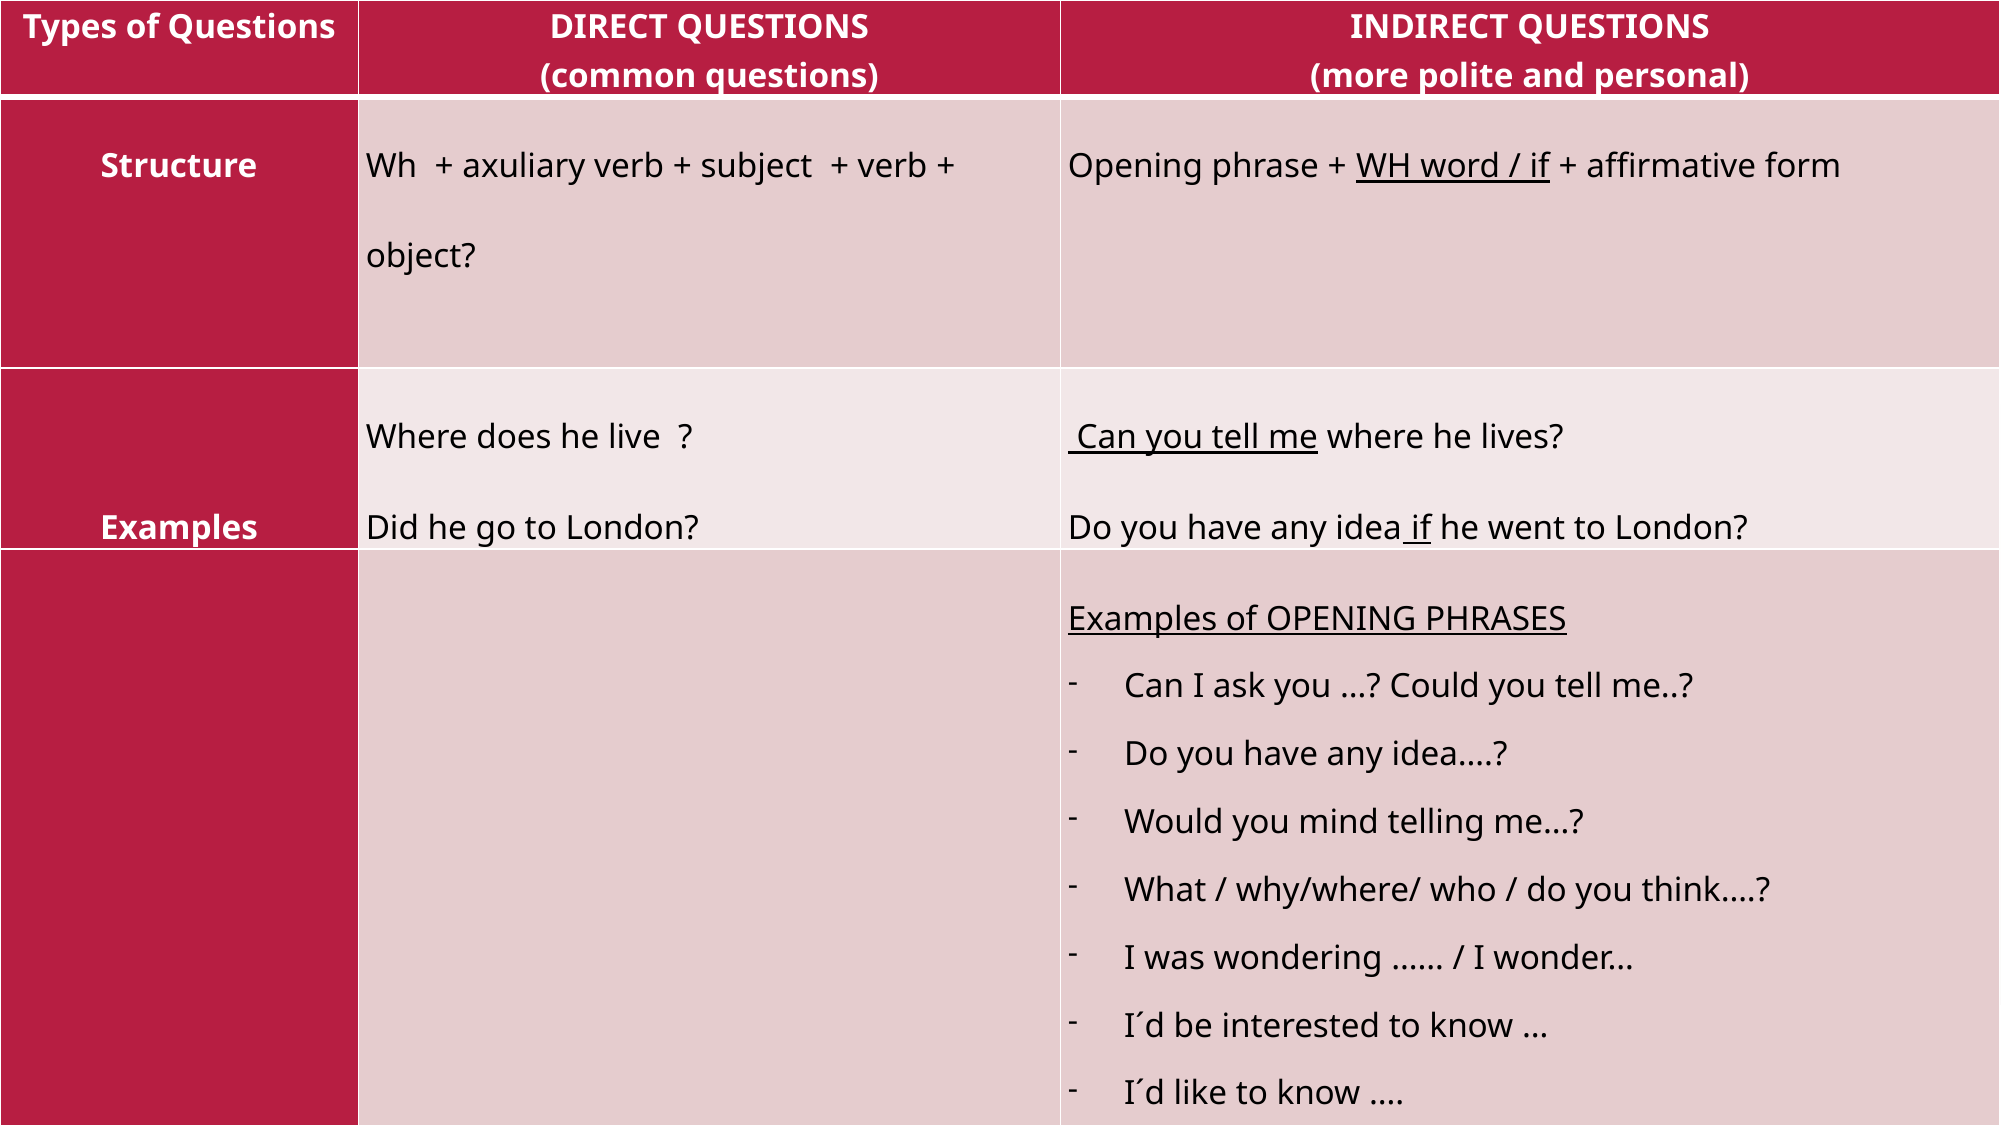

| Types of Questions | DIRECT QUESTIONS (common questions) | INDIRECT QUESTIONS (more polite and personal) |
| --- | --- | --- |
| Structure | Wh + axuliary verb + subject + verb + object? | Opening phrase + WH word / if + affirmative form |
| Examples | Where does he live ? Did he go to London? | Can you tell me where he lives? Do you have any idea if he went to London? |
| | | Examples of OPENING PHRASES Can I ask you …? Could you tell me..? Do you have any idea….? Would you mind telling me…? What / why/where/ who / do you think….? I was wondering …… / I wonder… I´d be interested to know … I´d like to know …. Would it be possible…? Is there any chance…? |